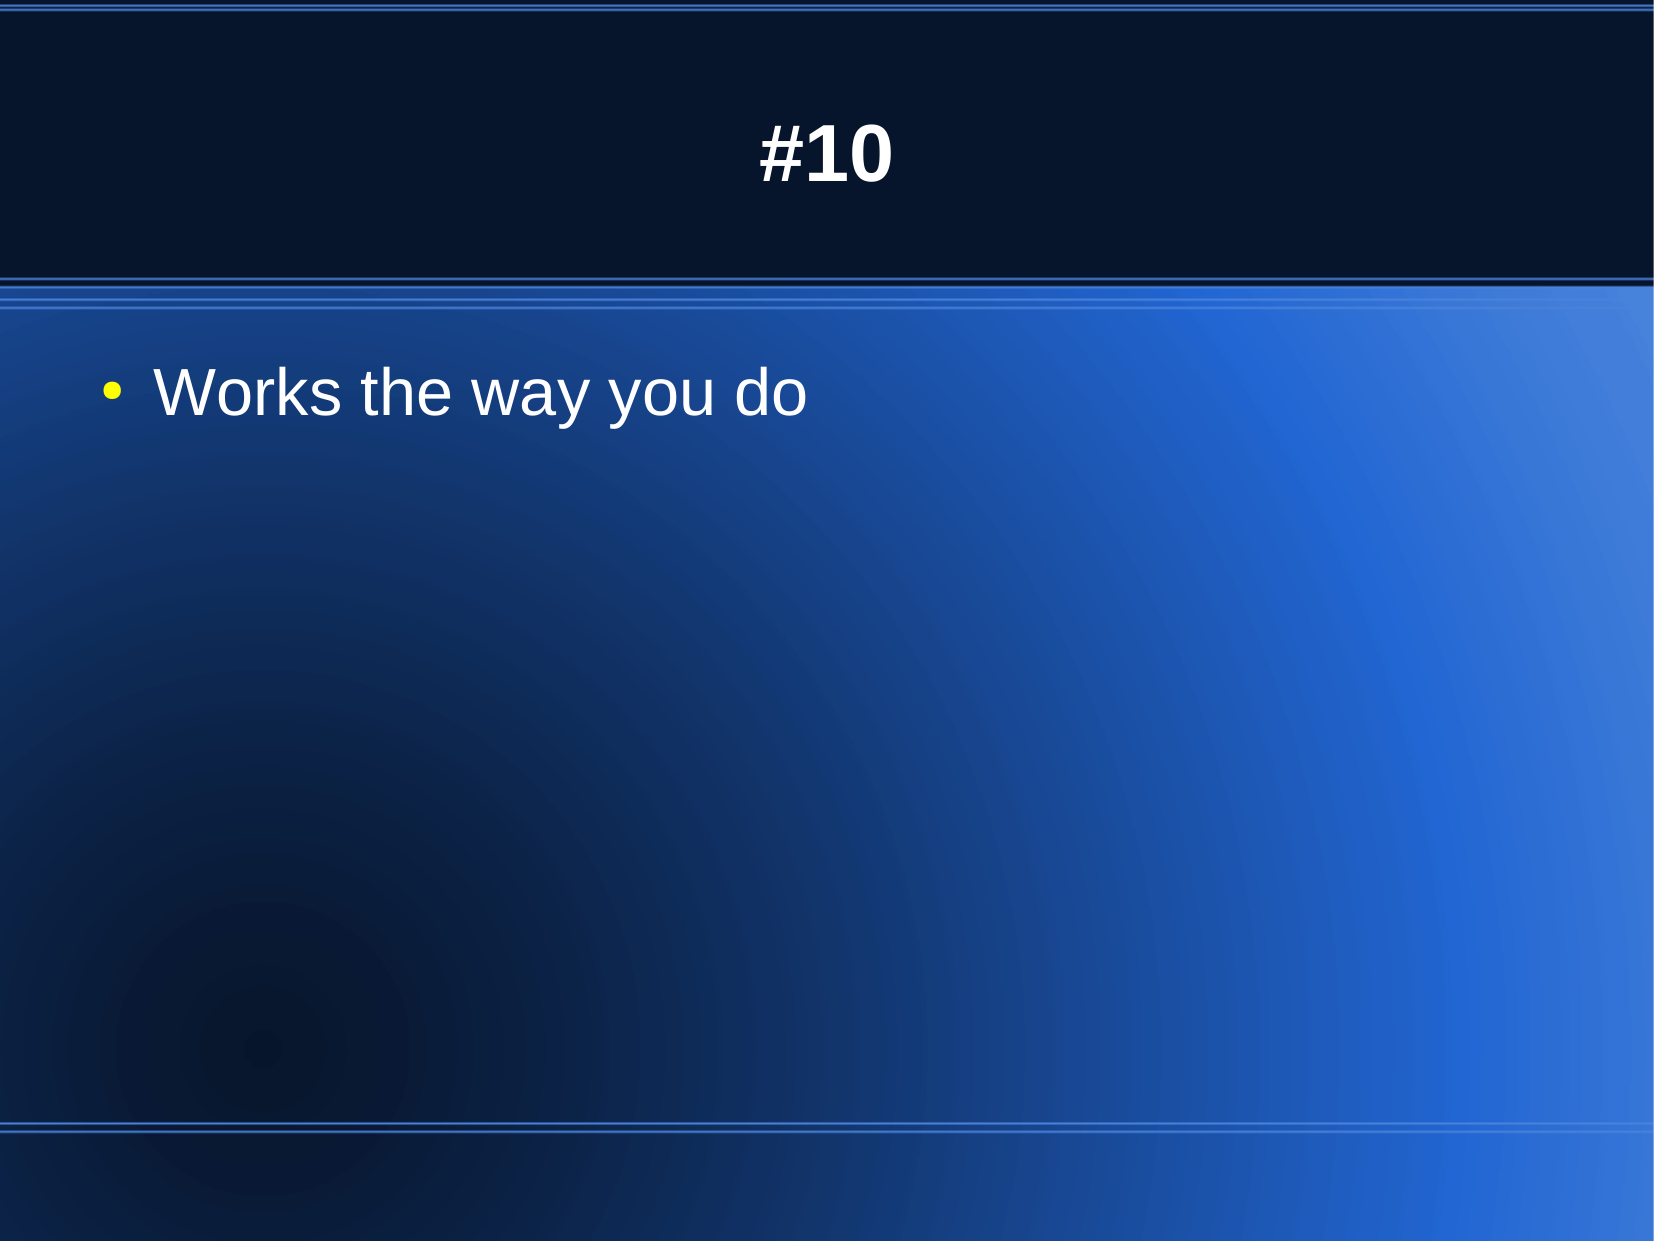

# #10
Works the way you do